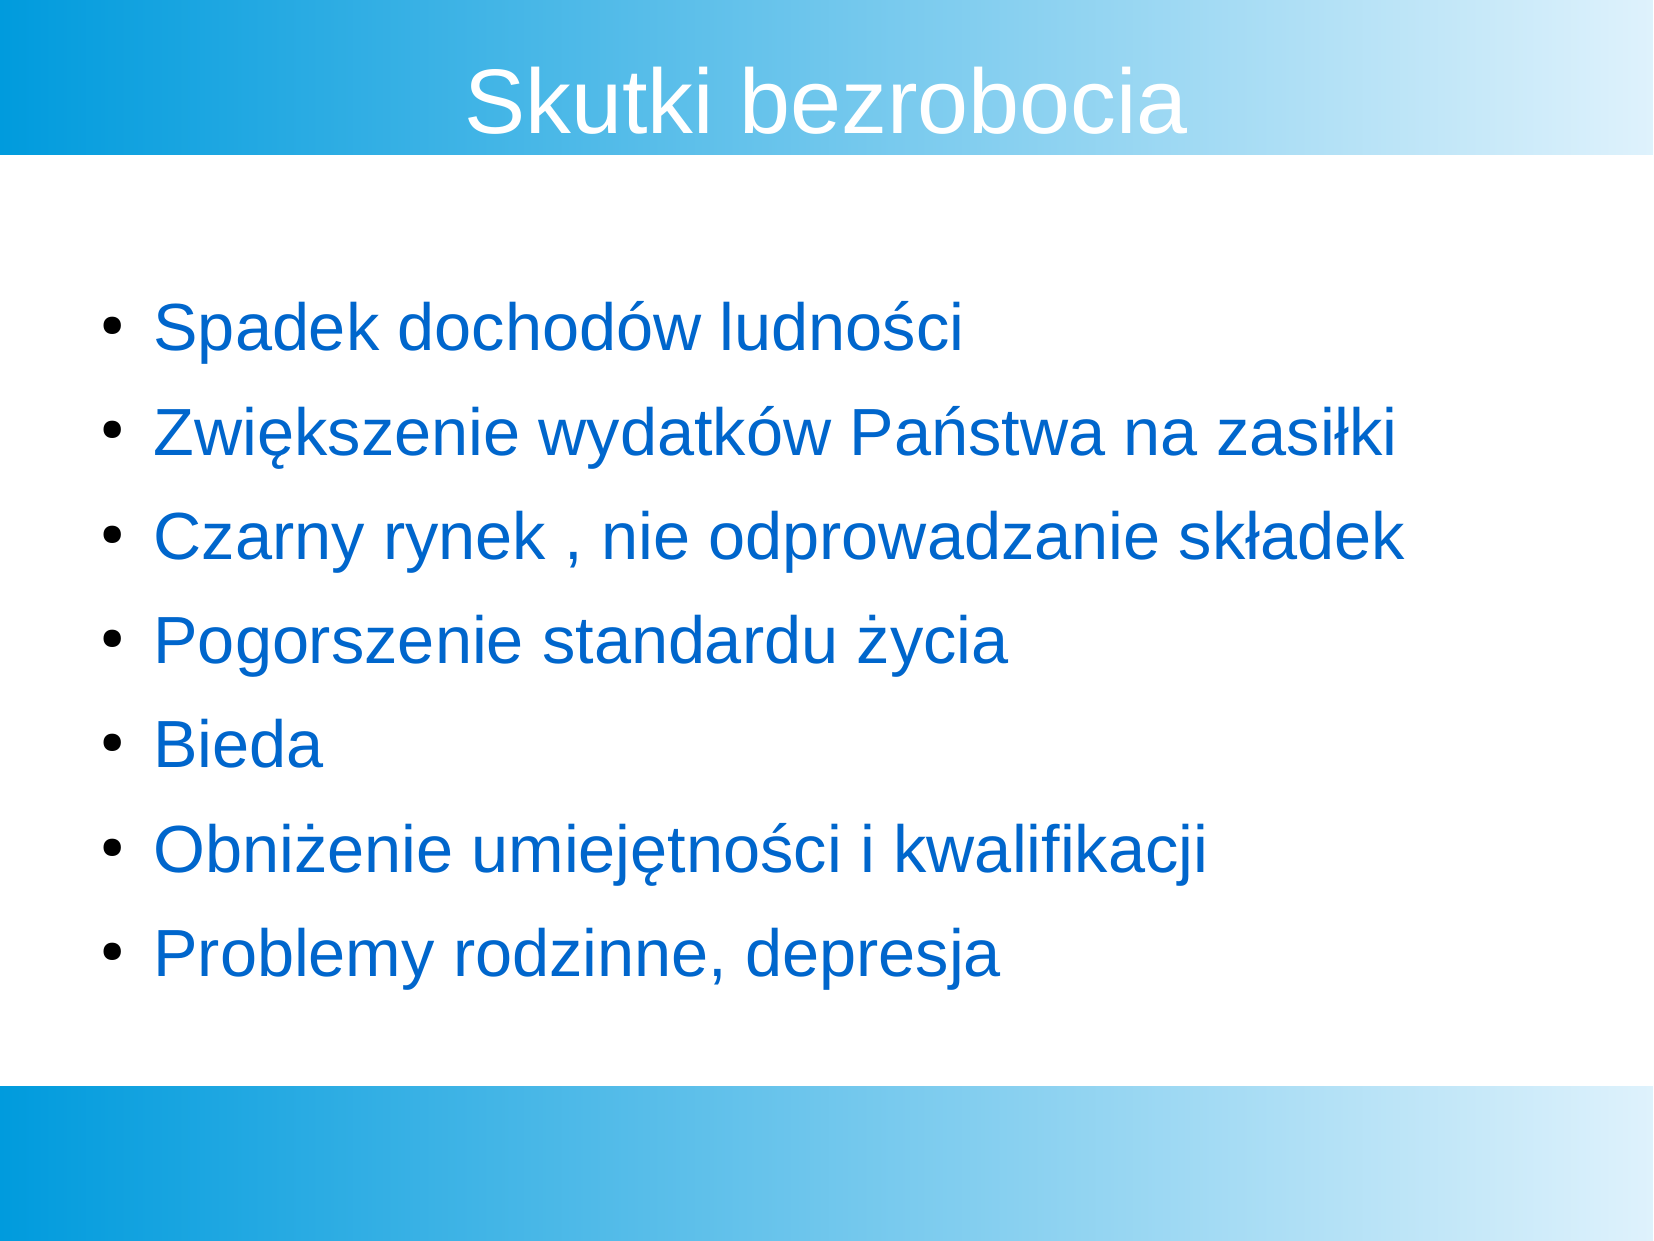

# Skutki bezrobocia
Spadek dochodów ludności
Zwiększenie wydatków Państwa na zasiłki
Czarny rynek , nie odprowadzanie składek
Pogorszenie standardu życia
Bieda
Obniżenie umiejętności i kwalifikacji
Problemy rodzinne, depresja